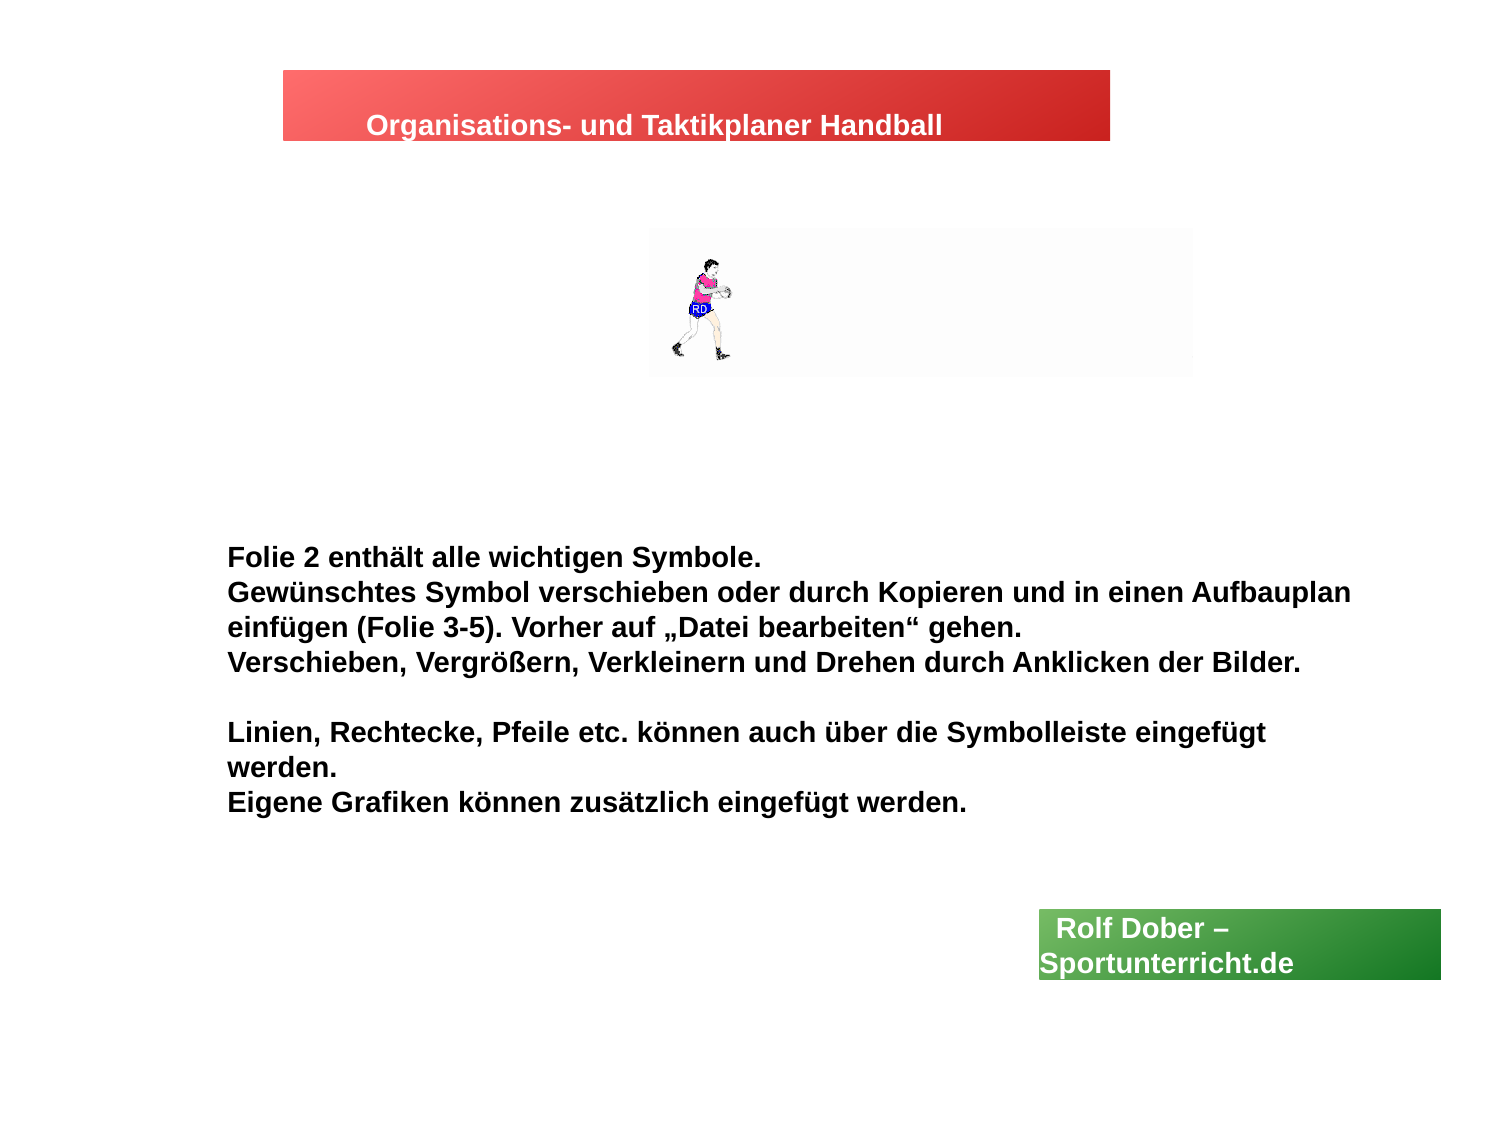

Organisations- und Taktikplaner Handball
Folie 2 enthält alle wichtigen Symbole.
Gewünschtes Symbol verschieben oder durch Kopieren und in einen Aufbauplan einfügen (Folie 3-5). Vorher auf „Datei bearbeiten“ gehen.
Verschieben, Vergrößern, Verkleinern und Drehen durch Anklicken der Bilder.
Linien, Rechtecke, Pfeile etc. können auch über die Symbolleiste eingefügt werden.
Eigene Grafiken können zusätzlich eingefügt werden.
 Rolf Dober – Sportunterricht.de